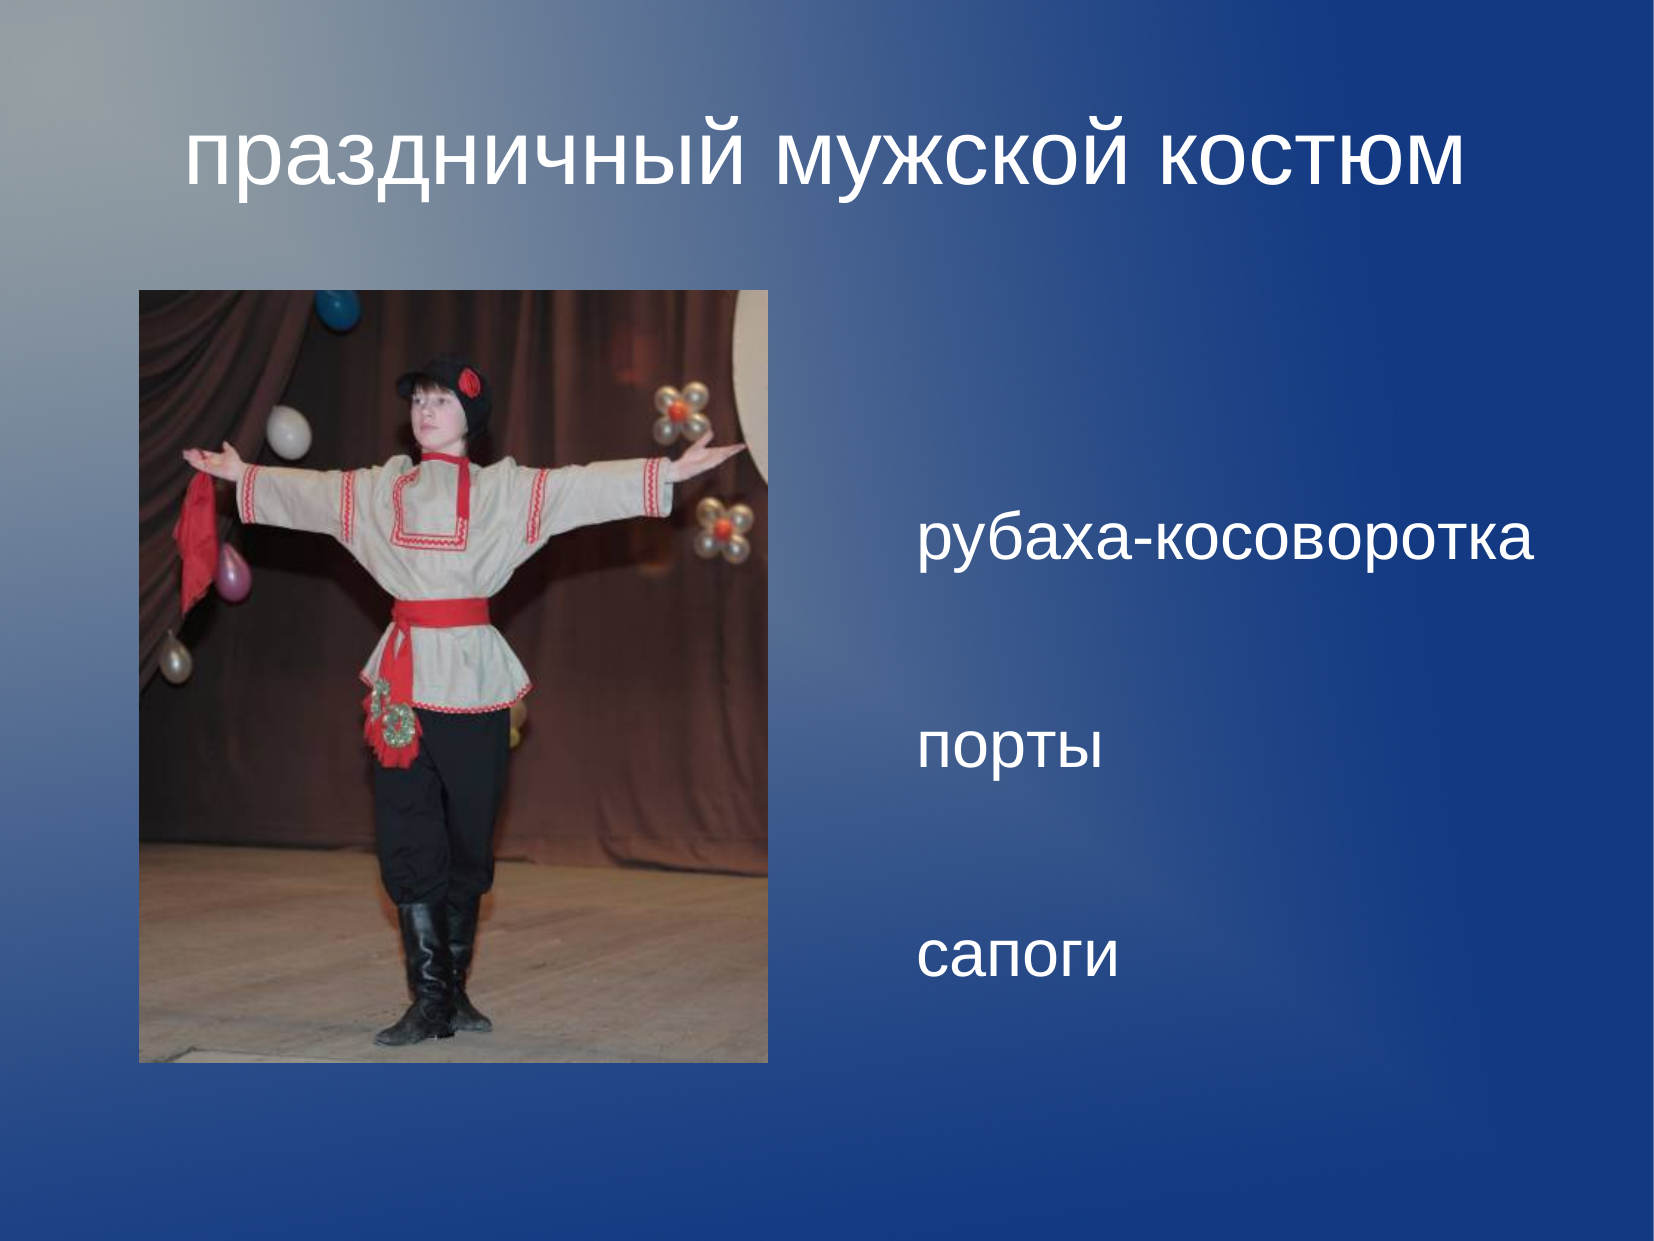

# праздничный мужской костюм
рубаха-косоворотка
порты
сапоги